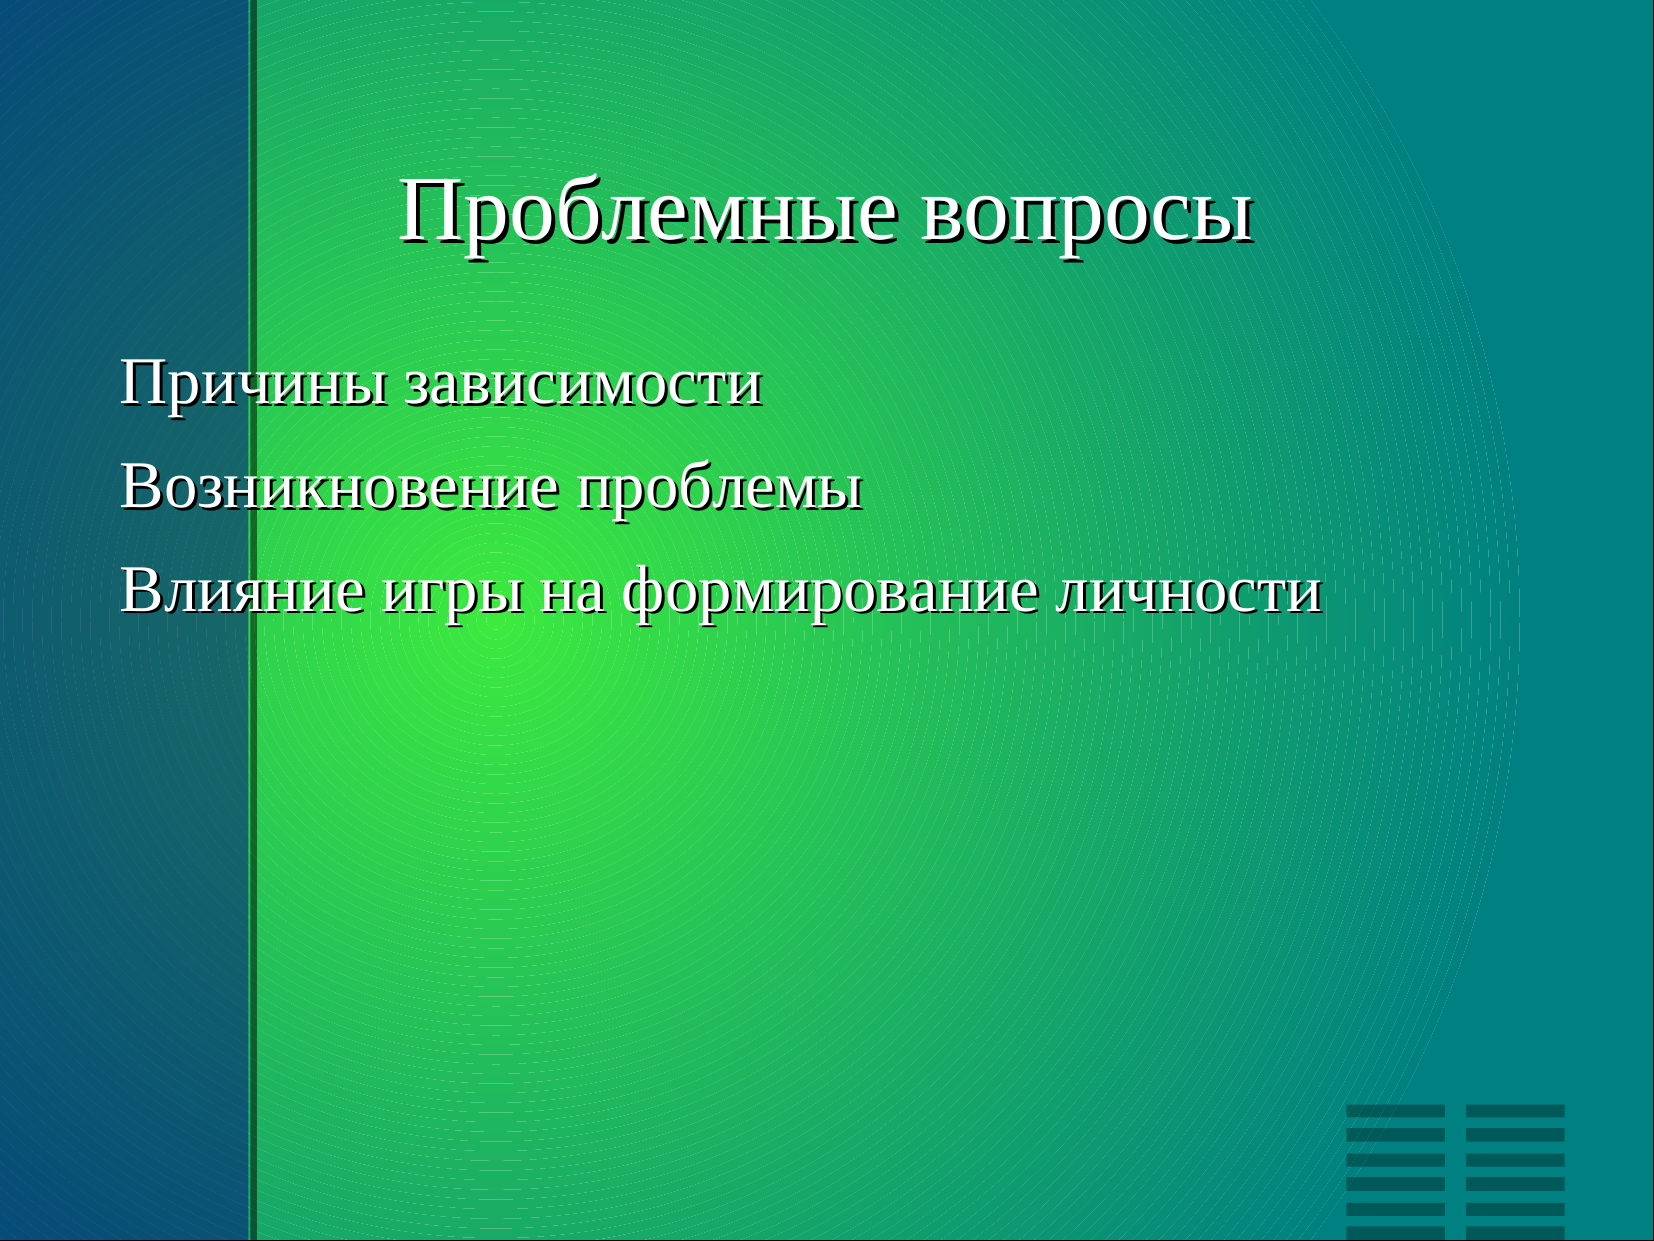

# Проблемные вопросы
Причины зависимости
Возникновение проблемы
Влияние игры на формирование личности